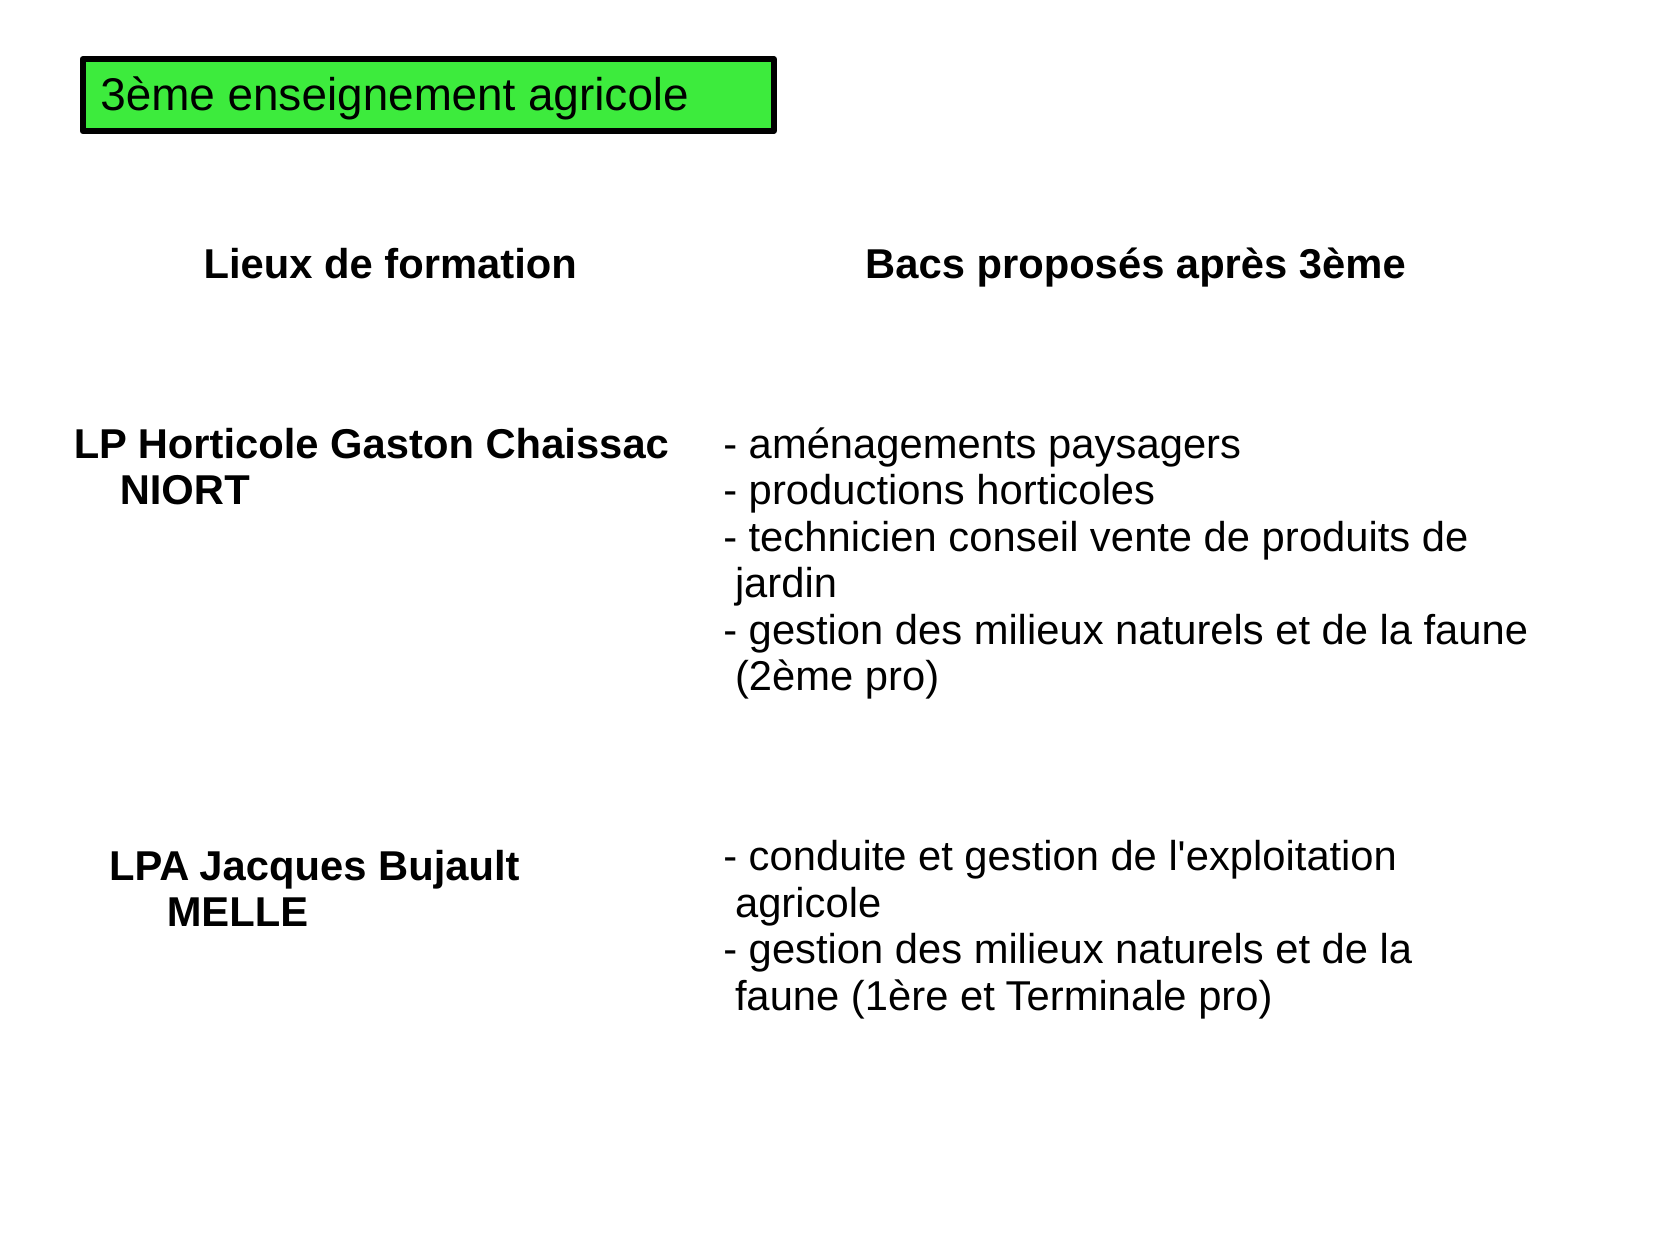

3ème enseignement agricole
Lieux de formation
Bacs proposés après 3ème
LP Horticole Gaston Chaissac
 NIORT
- aménagements paysagers
- productions horticoles
- technicien conseil vente de produits de
 jardin
- gestion des milieux naturels et de la faune
 (2ème pro)
- conduite et gestion de l'exploitation
 agricole
- gestion des milieux naturels et de la
 faune (1ère et Terminale pro)
LPA Jacques Bujault
 MELLE